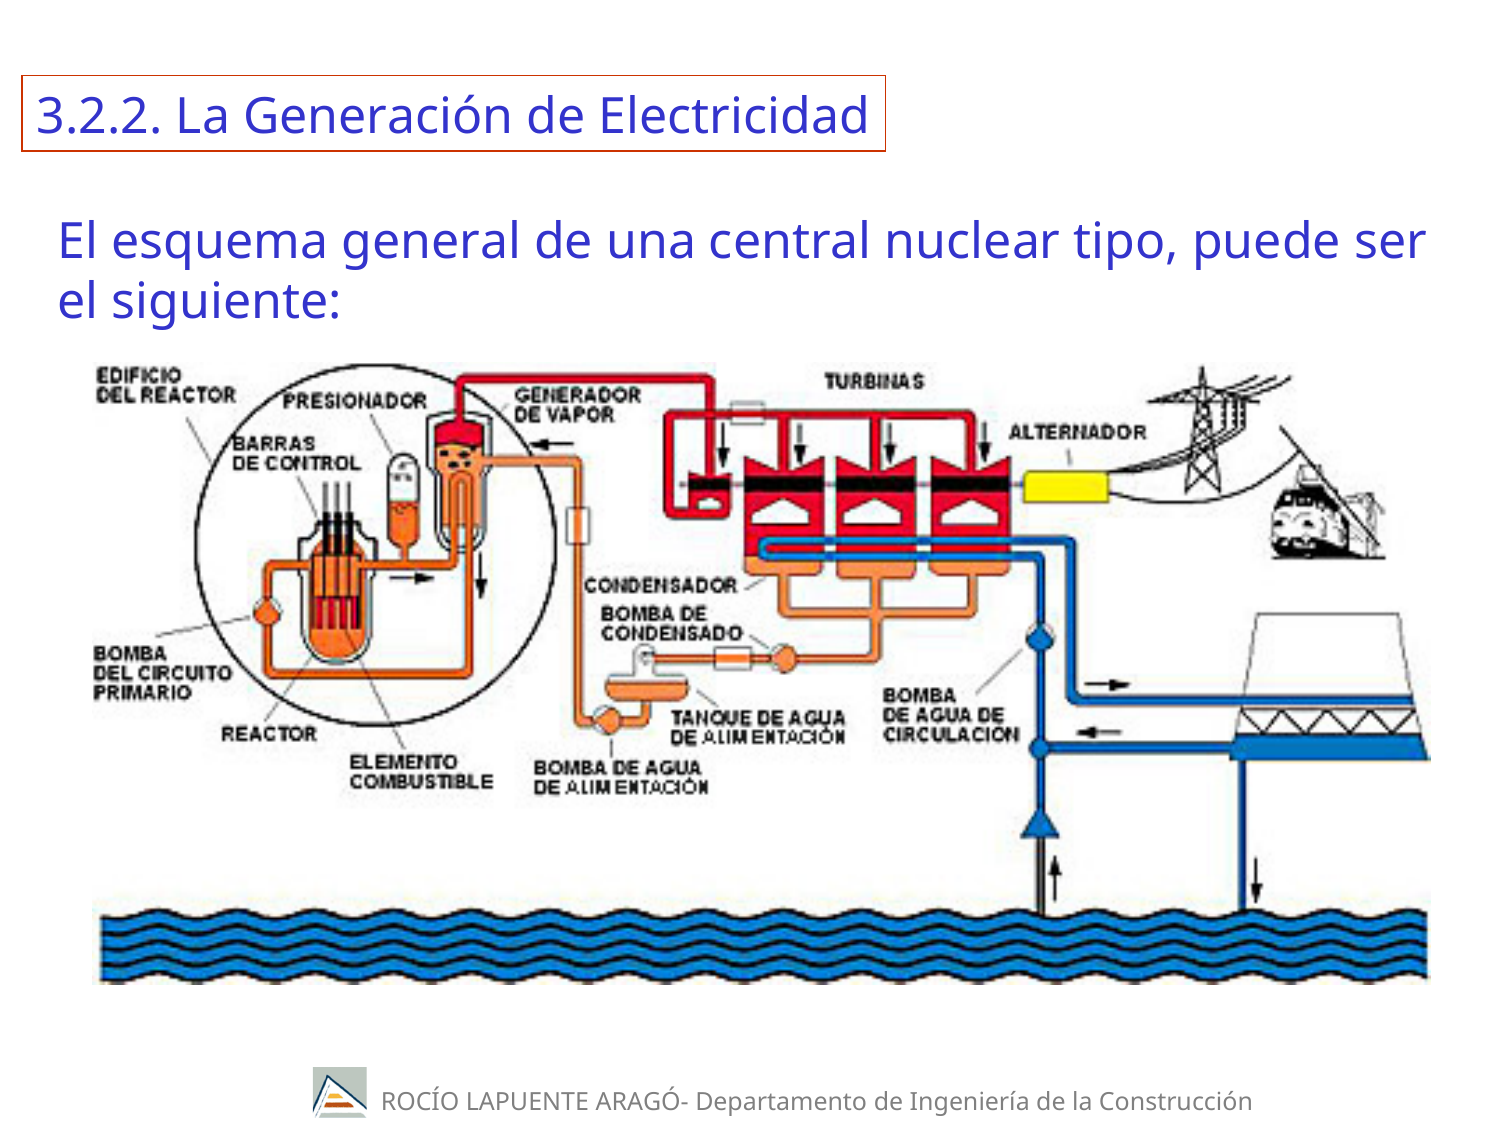

3.2.2. La Generación de Electricidad
El esquema general de una central nuclear tipo, puede ser el siguiente: